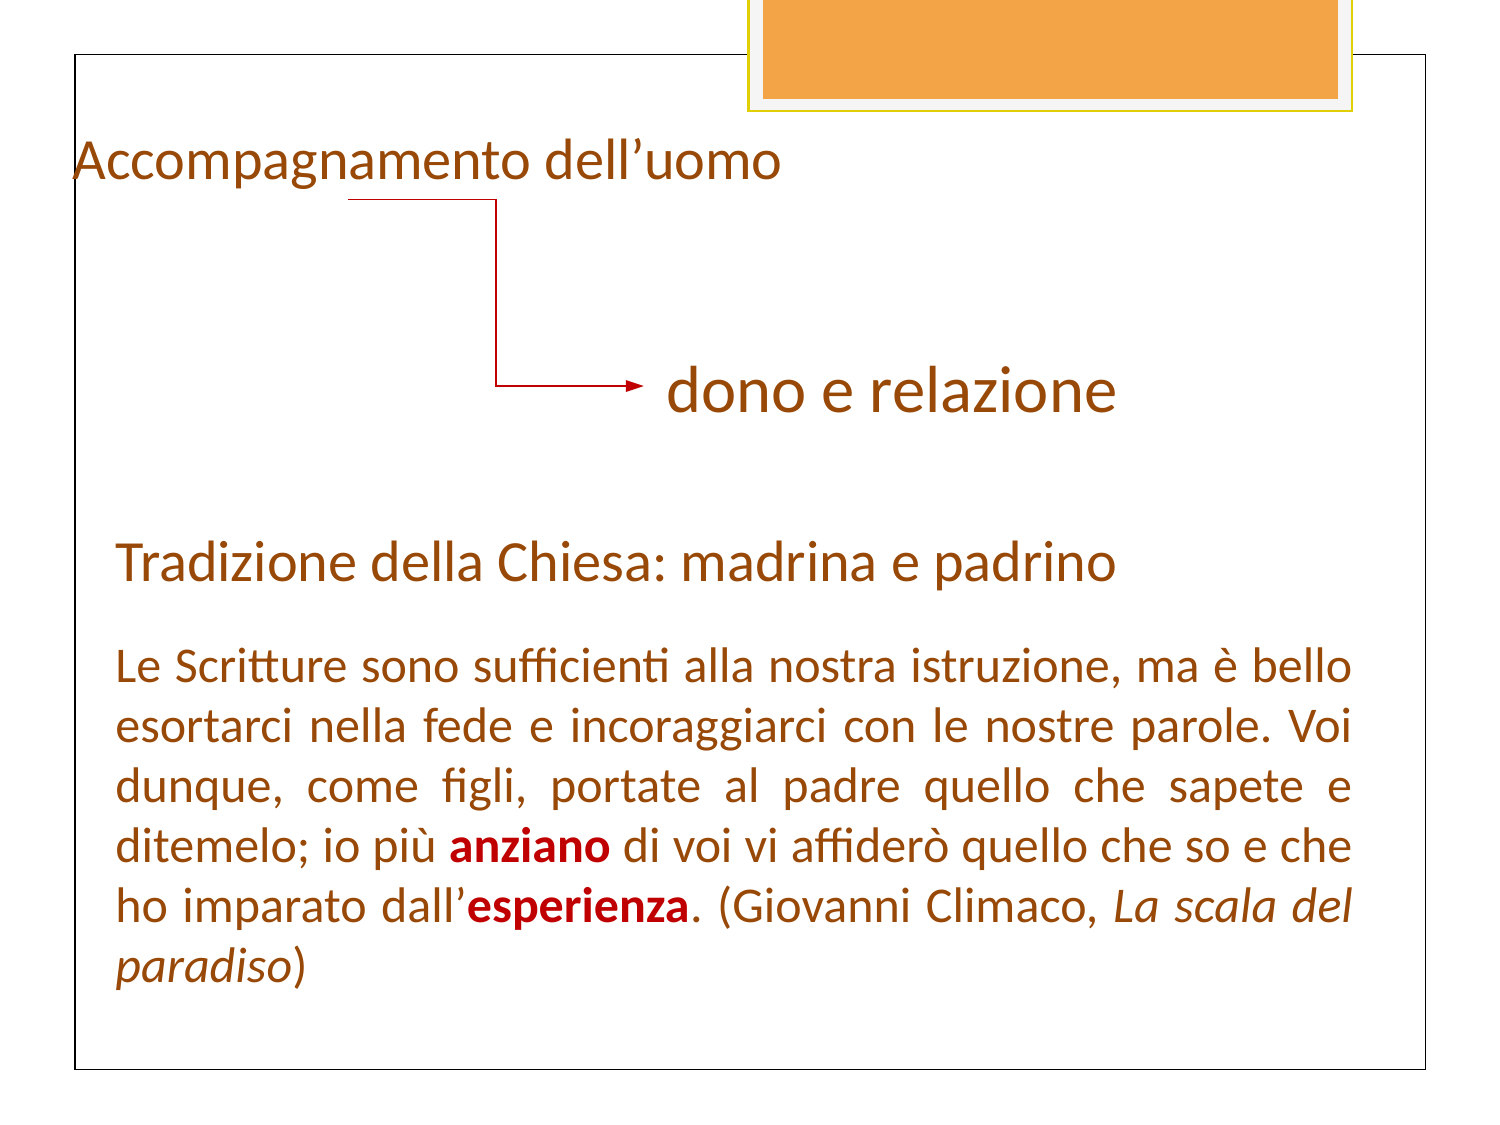

Accompagnamento dell’uomo
dono e relazione
Tradizione della Chiesa: madrina e padrino
Le Scritture sono sufficienti alla nostra istruzione, ma è bello esortarci nella fede e incoraggiarci con le nostre parole. Voi dunque, come figli, portate al padre quello che sapete e ditemelo; io più anziano di voi vi affiderò quello che so e che ho imparato dall’esperienza. (Giovanni Climaco, La scala del paradiso)